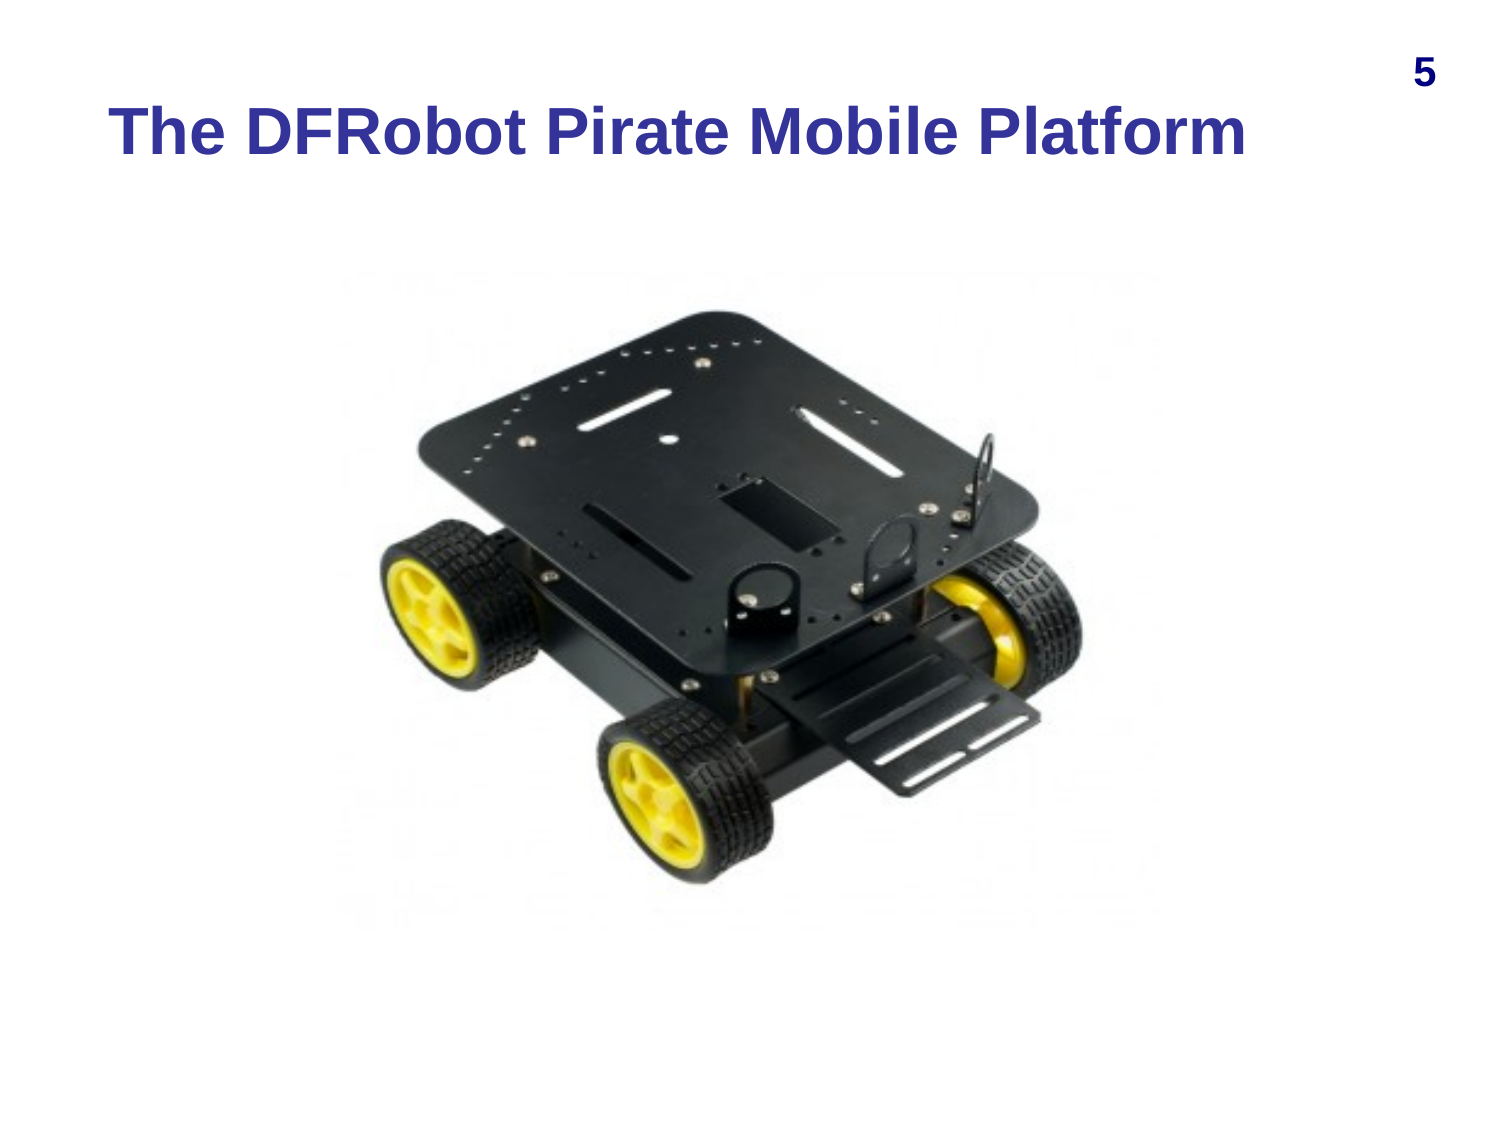

5
# The DFRobot Pirate Mobile Platform